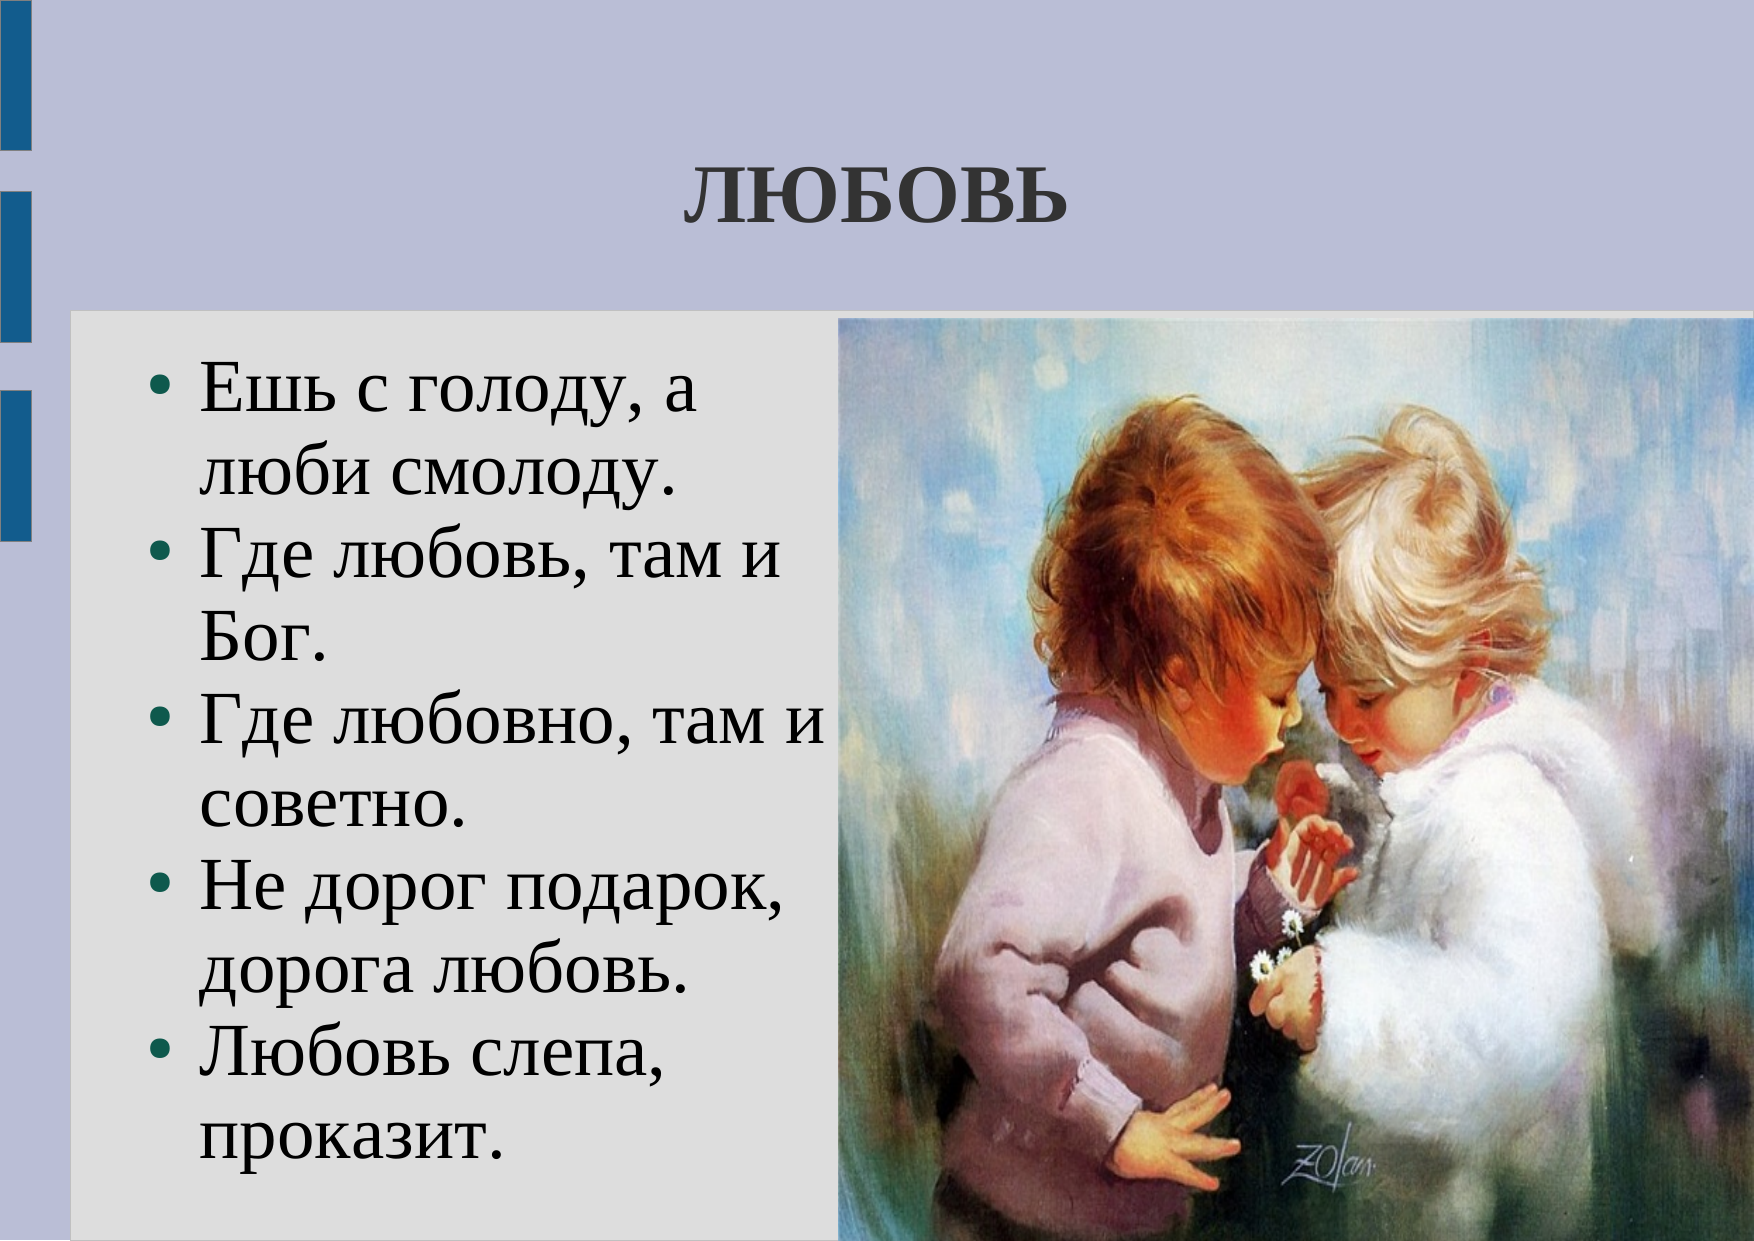

# ЛЮБОВЬ
Ешь с голоду, а люби смолоду.
Где любовь, там и Бог.
Где любовно, там и советно.
Не дорог подарок, дорога любовь.
Любовь слепа, проказит.